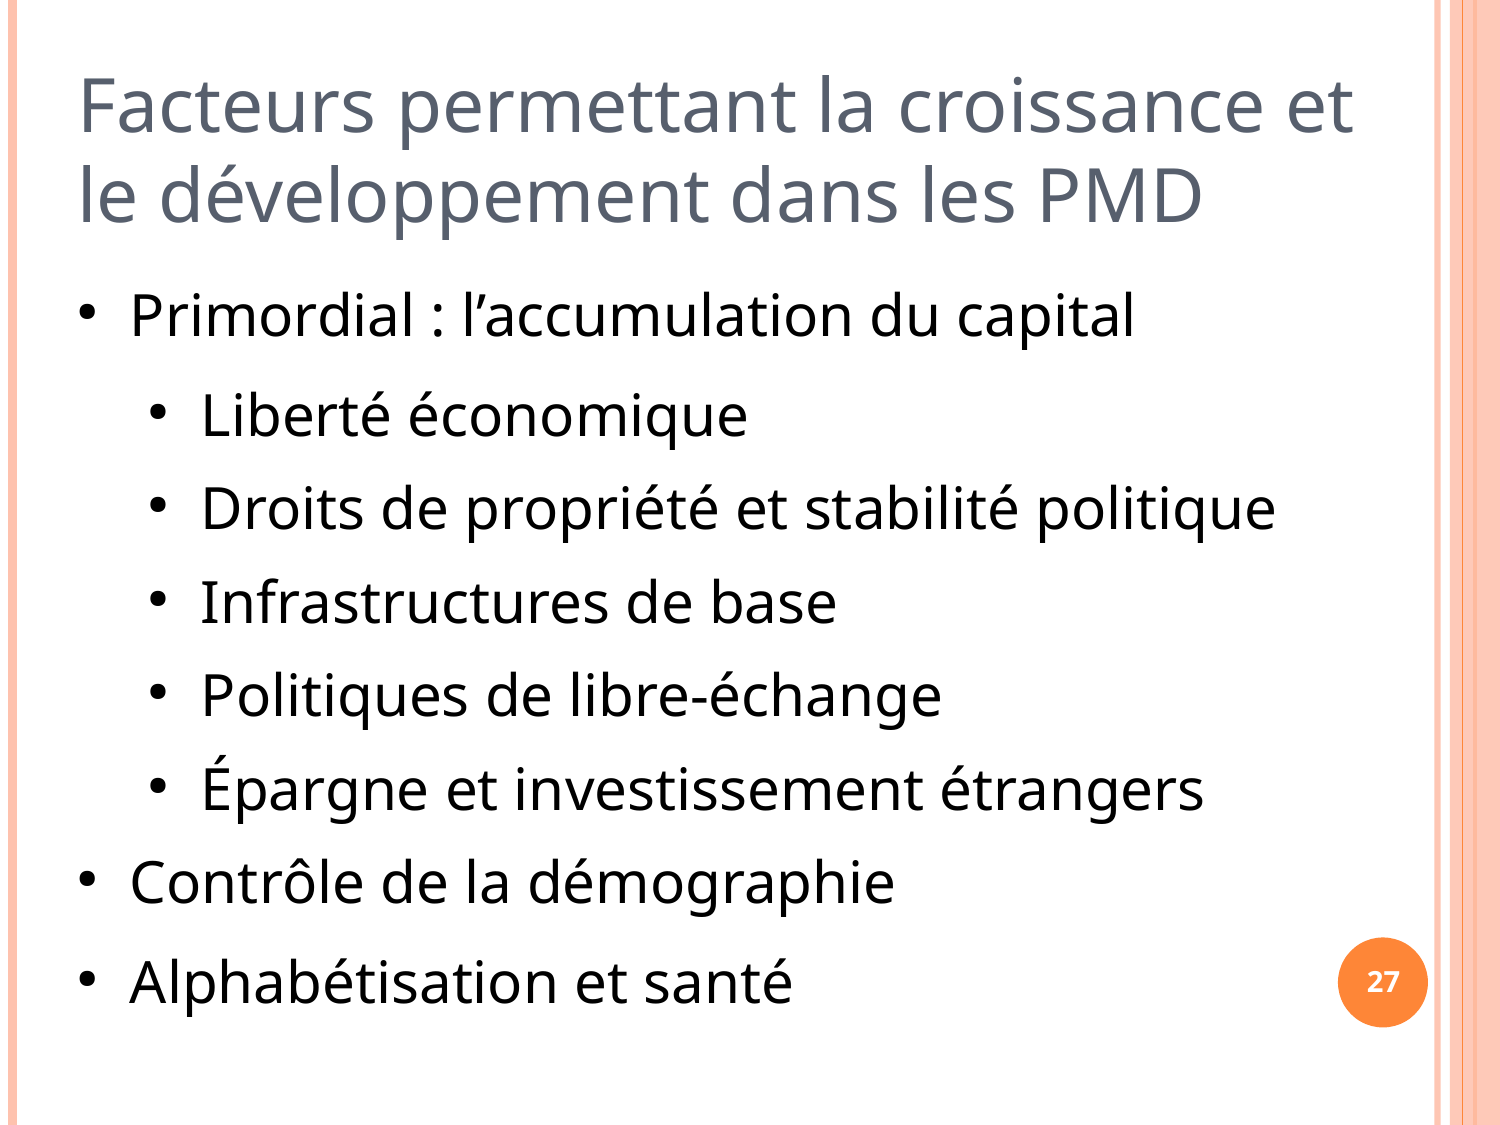

# Facteurs permettant la croissance et le développement dans les PMD
Primordial : l’accumulation du capital
Liberté économique
Droits de propriété et stabilité politique
Infrastructures de base
Politiques de libre-échange
Épargne et investissement étrangers
Contrôle de la démographie
Alphabétisation et santé